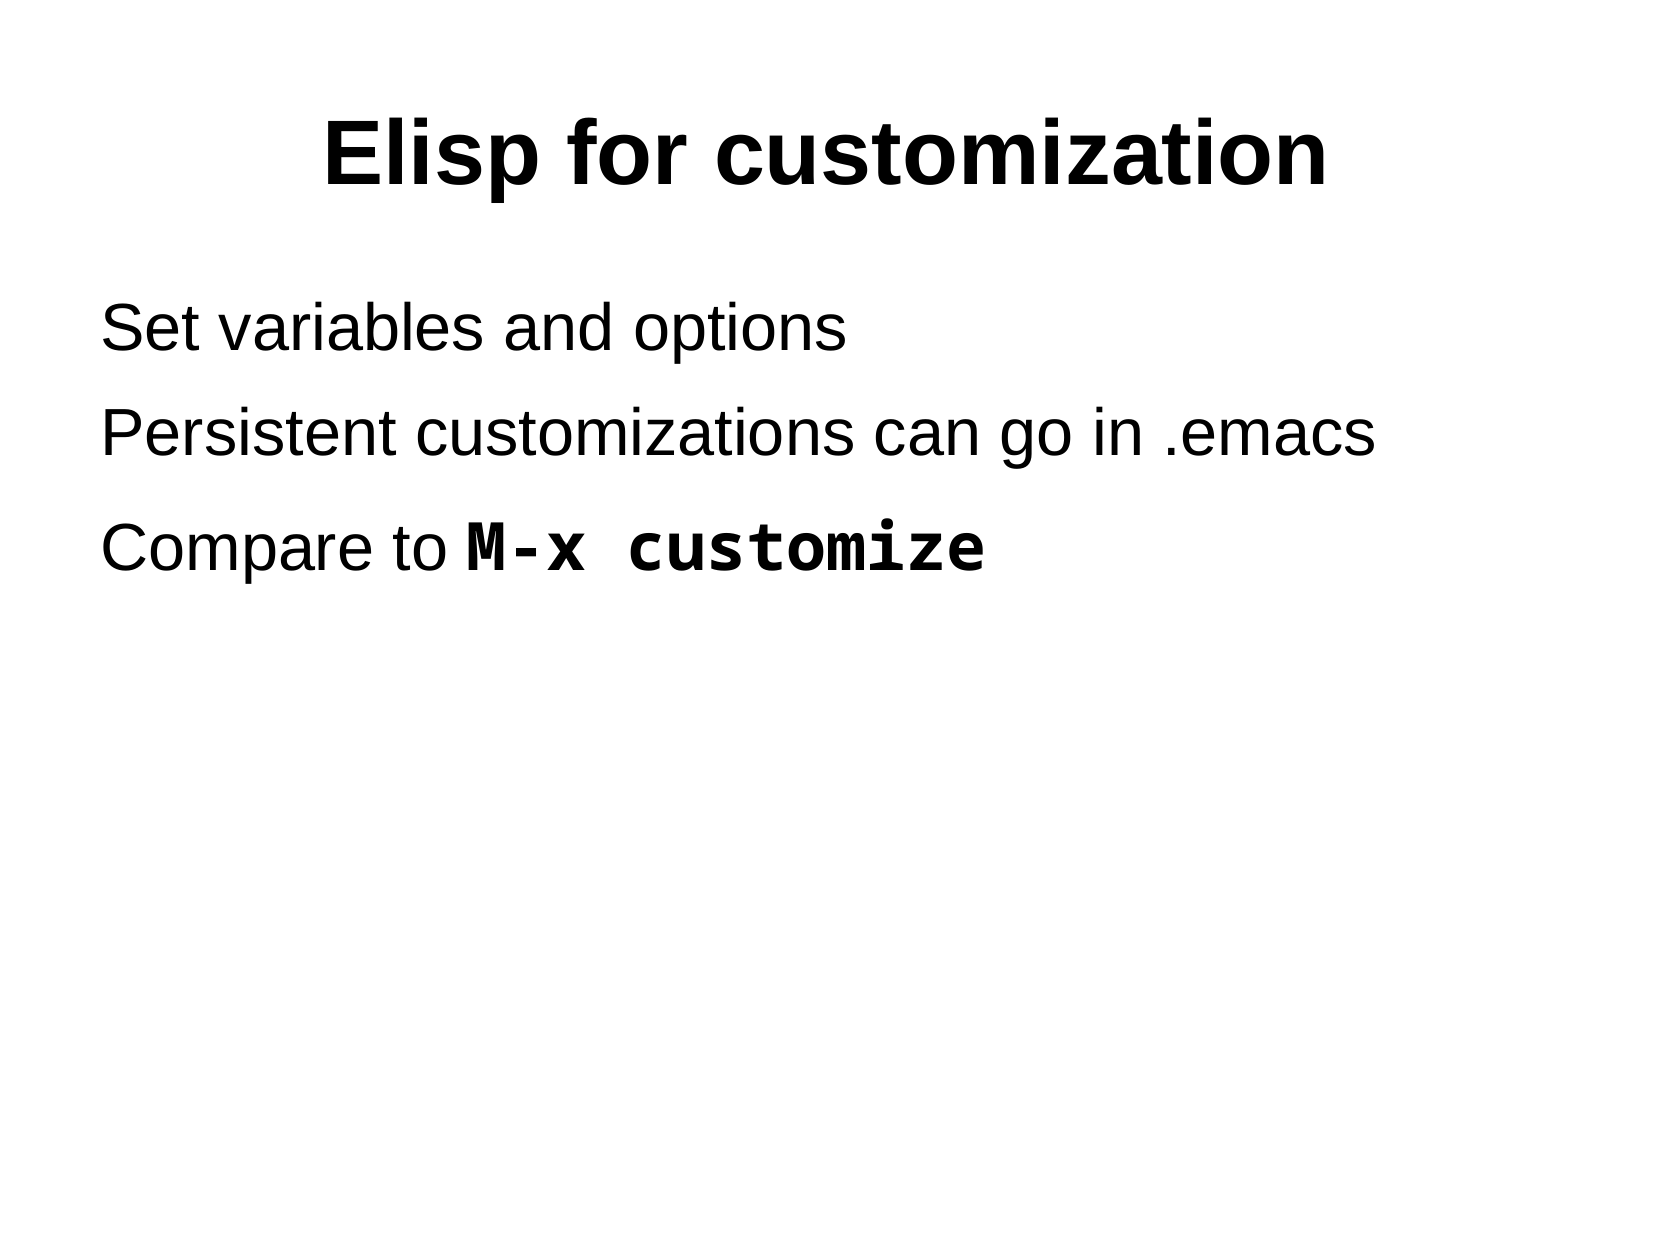

# Elisp for customization
Set variables and options
Persistent customizations can go in .emacs
Compare to M-x customize